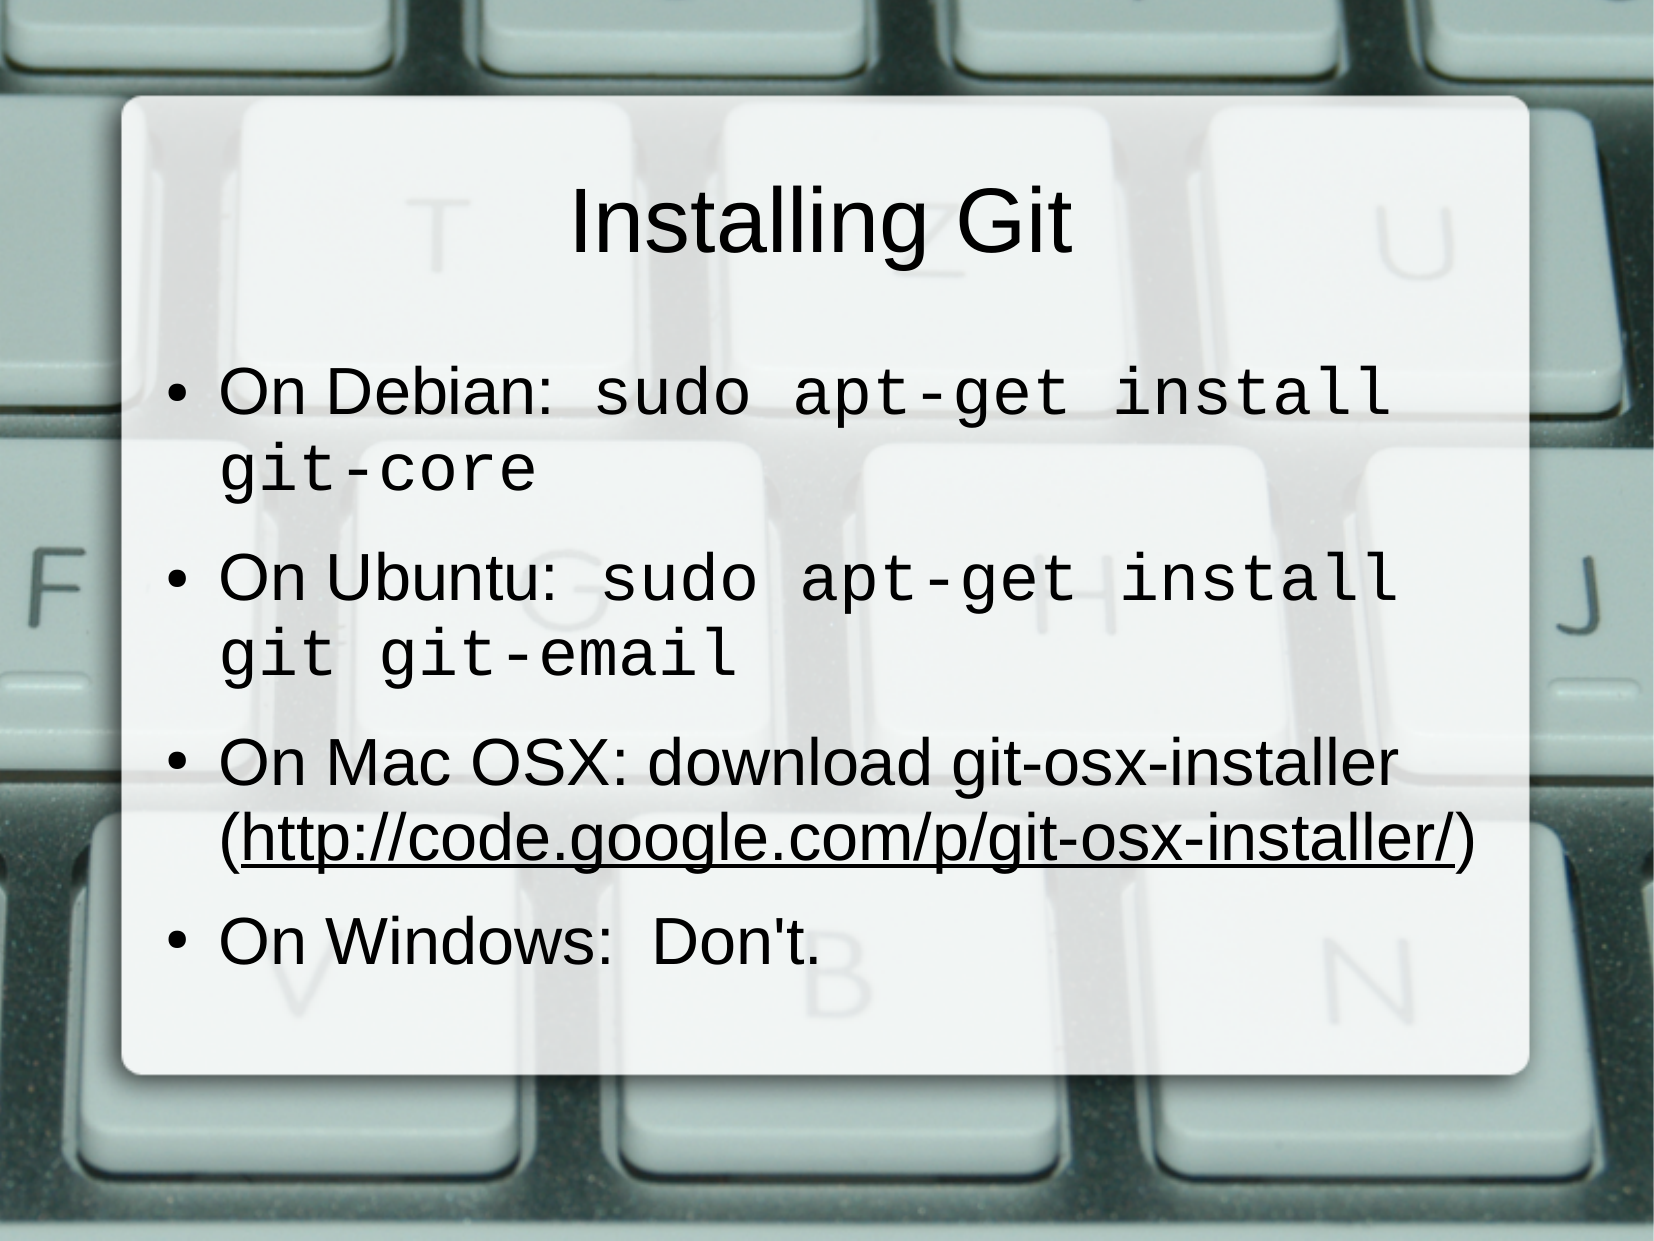

# Installing Git
On Debian: sudo apt-get install git-core
On Ubuntu: sudo apt-get install git git-email
On Mac OSX: download git-osx-installer (http://code.google.com/p/git-osx-installer/)
On Windows: Don't.